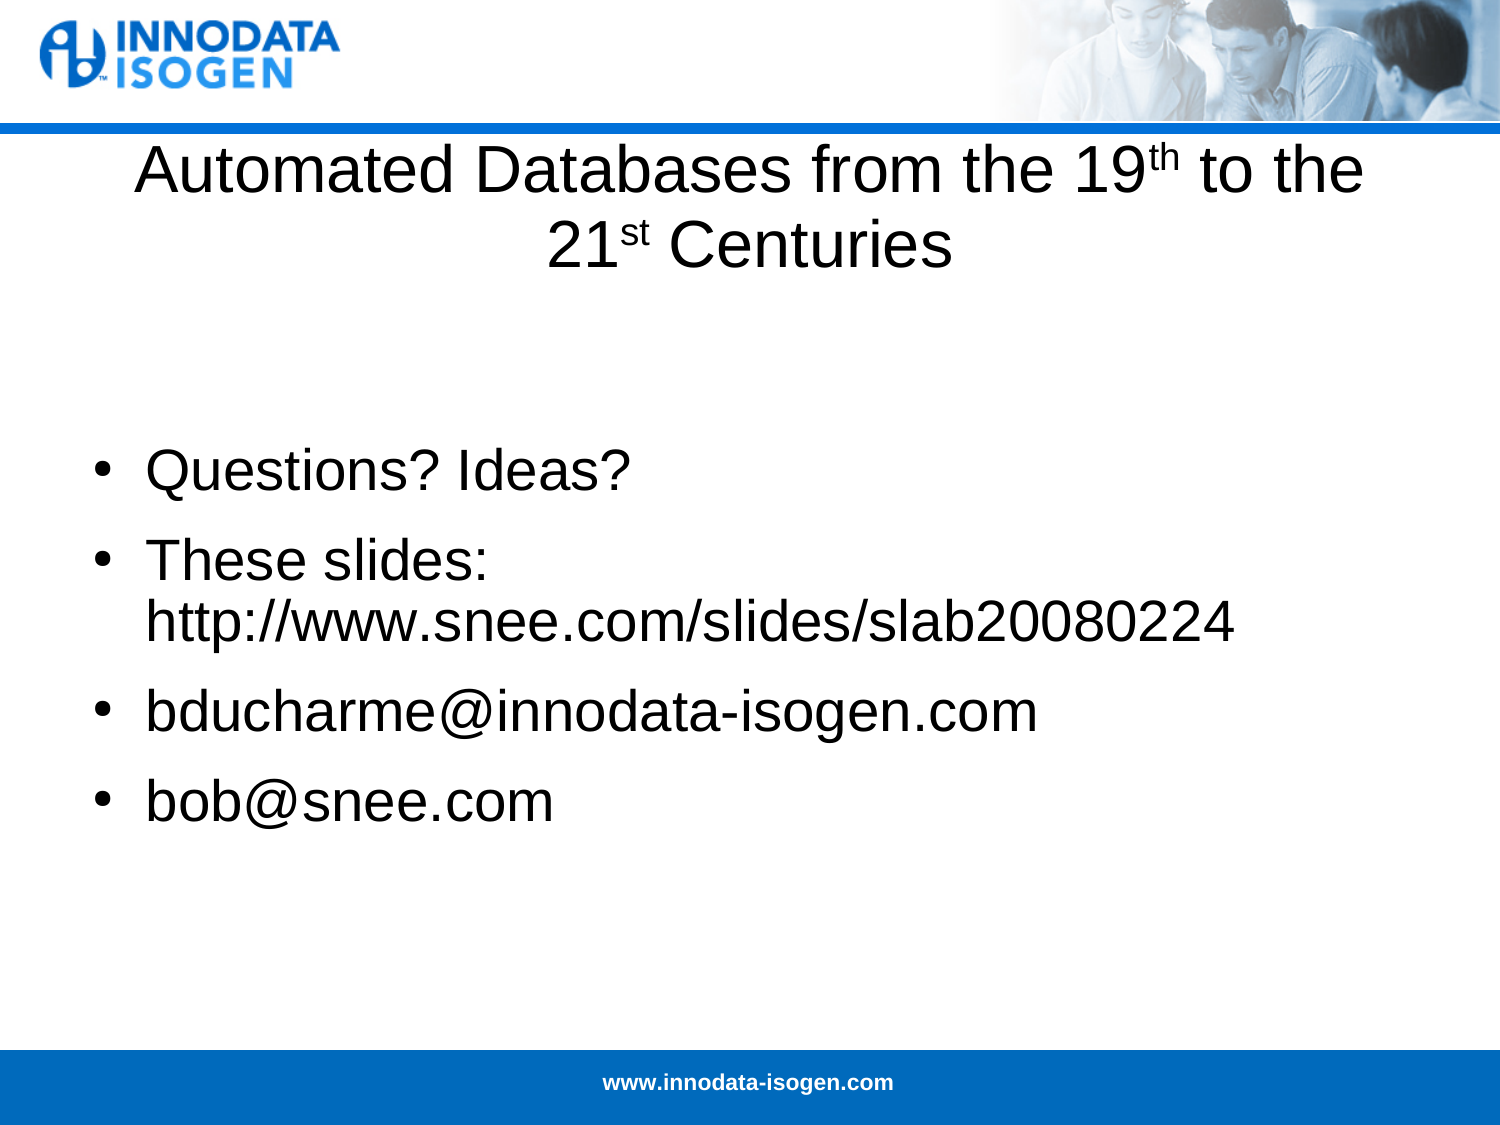

# Automated Databases from the 19th to the 21st Centuries
Questions? Ideas?
These slides: http://www.snee.com/slides/slab20080224
bducharme@innodata-isogen.com
bob@snee.com